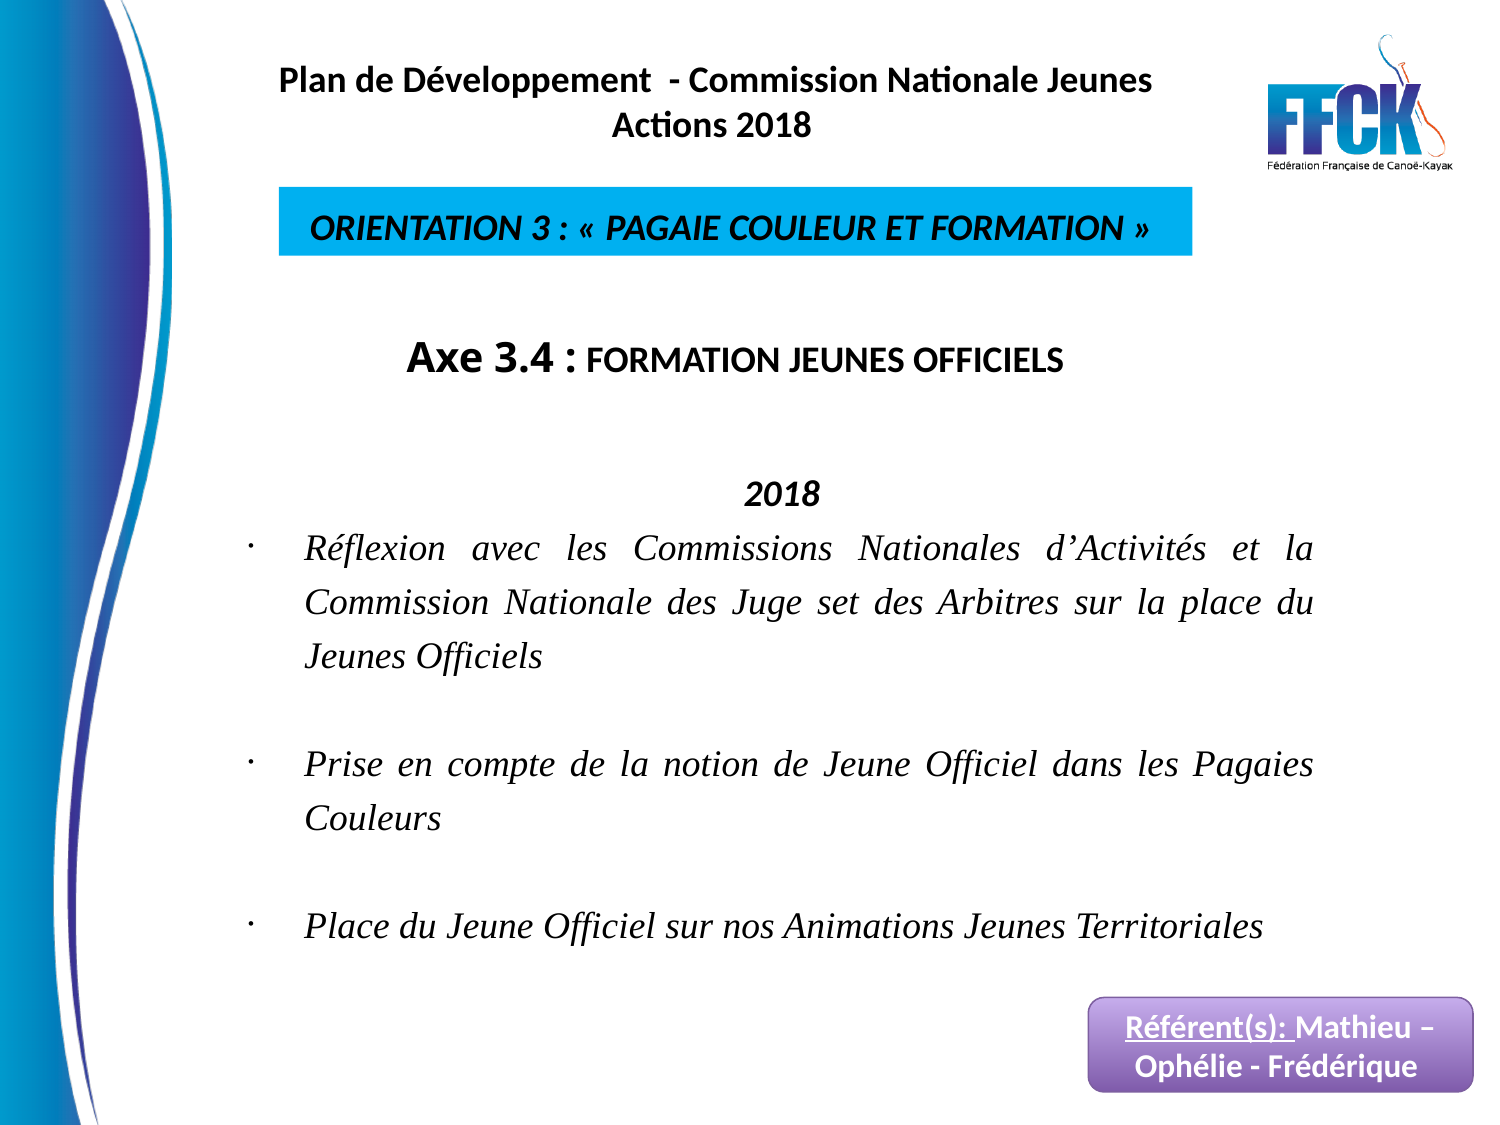

Plan de Développement - Commission Nationale Jeunes
Actions 2018
ORIENTATION 3 : « PAGAIE COULEUR ET FORMATION »
Axe 3.4 : FORMATION JEUNES OFFICIELS
2018
Réflexion avec les Commissions Nationales d’Activités et la Commission Nationale des Juge set des Arbitres sur la place du Jeunes Officiels
Prise en compte de la notion de Jeune Officiel dans les Pagaies Couleurs
Place du Jeune Officiel sur nos Animations Jeunes Territoriales
Référent(s): Mathieu – Ophélie - Frédérique